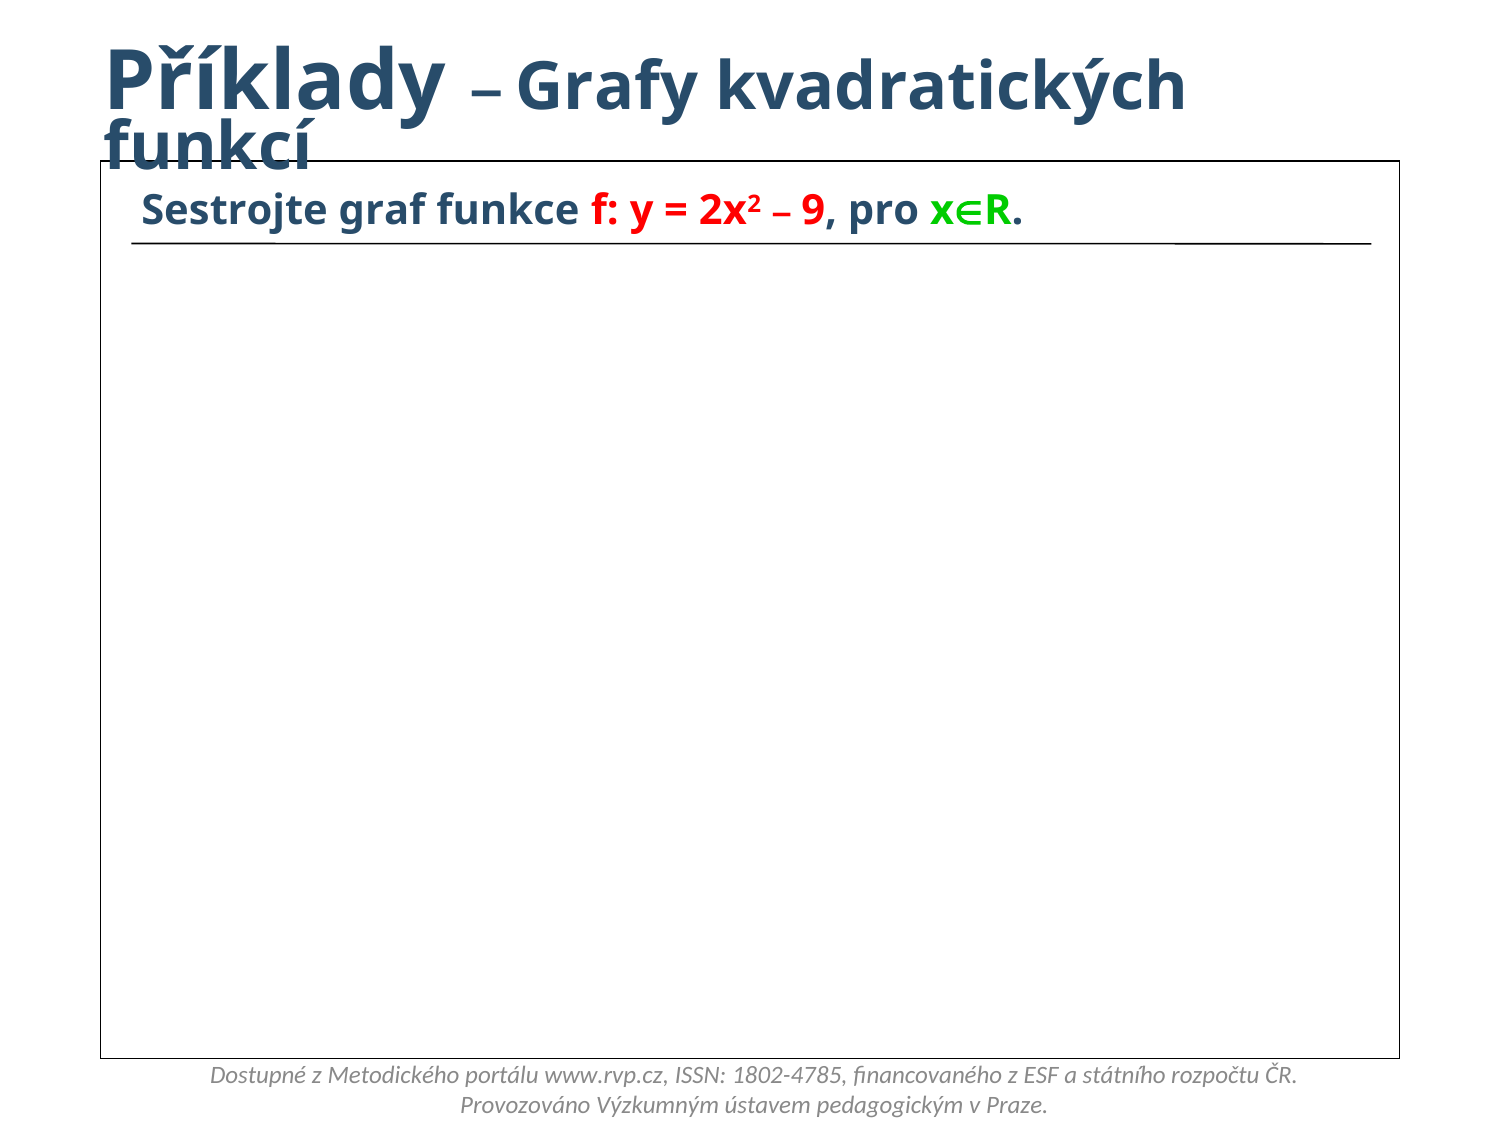

# Příklady – Grafy kvadratických funkcí
Sestrojte graf funkce f: y = 2x2 – 9, pro xR.